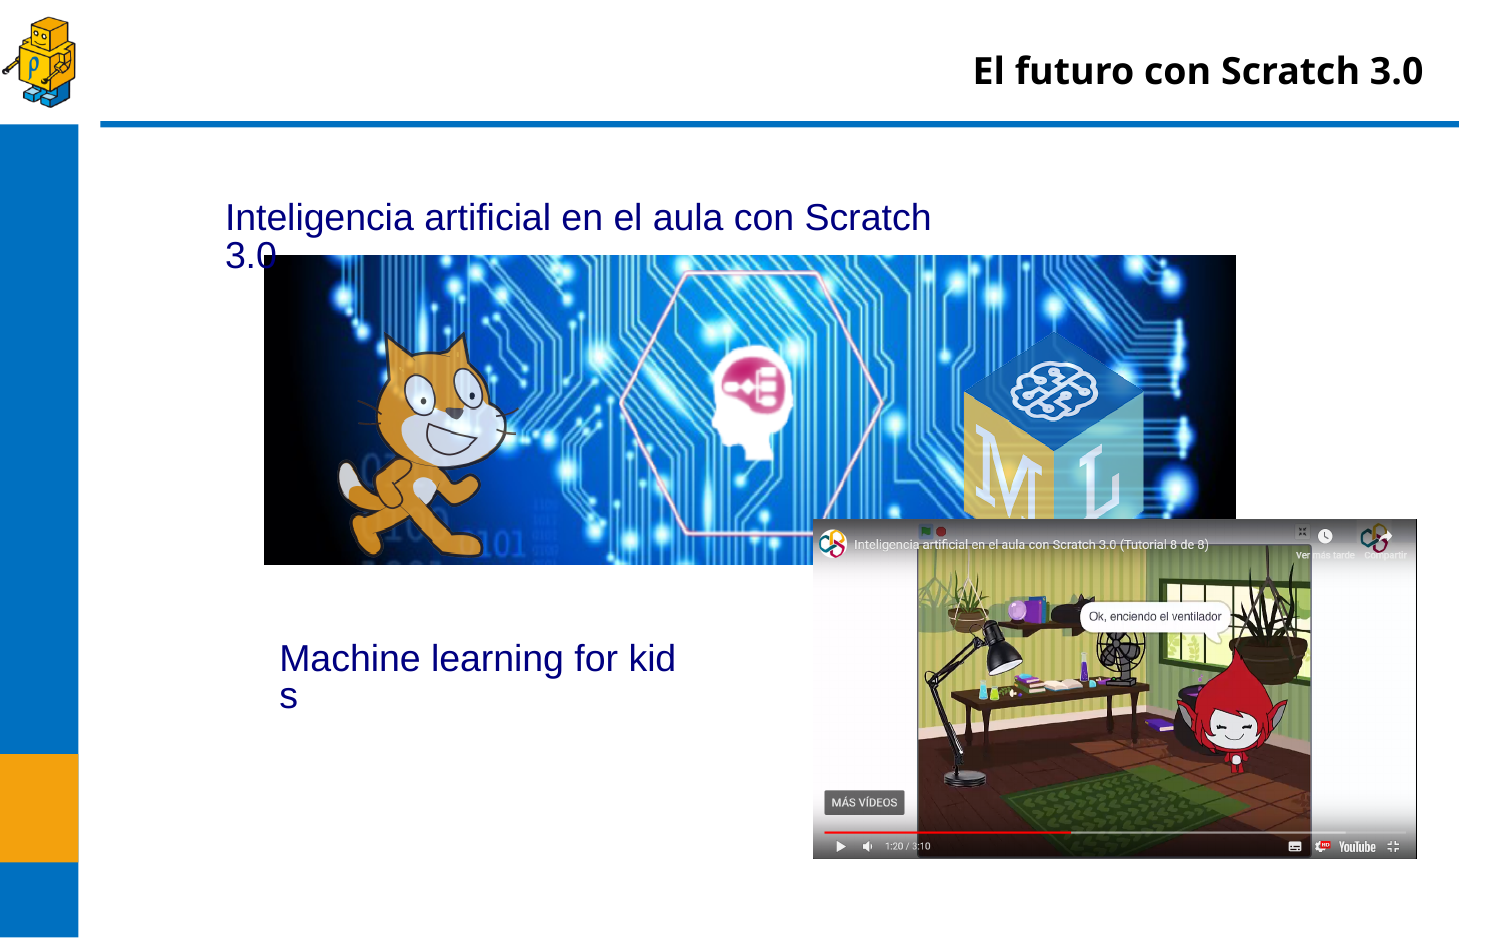

El futuro con Scratch 3.0
Inteligencia artificial en el aula con Scratch 3.0
Machine learning for kids